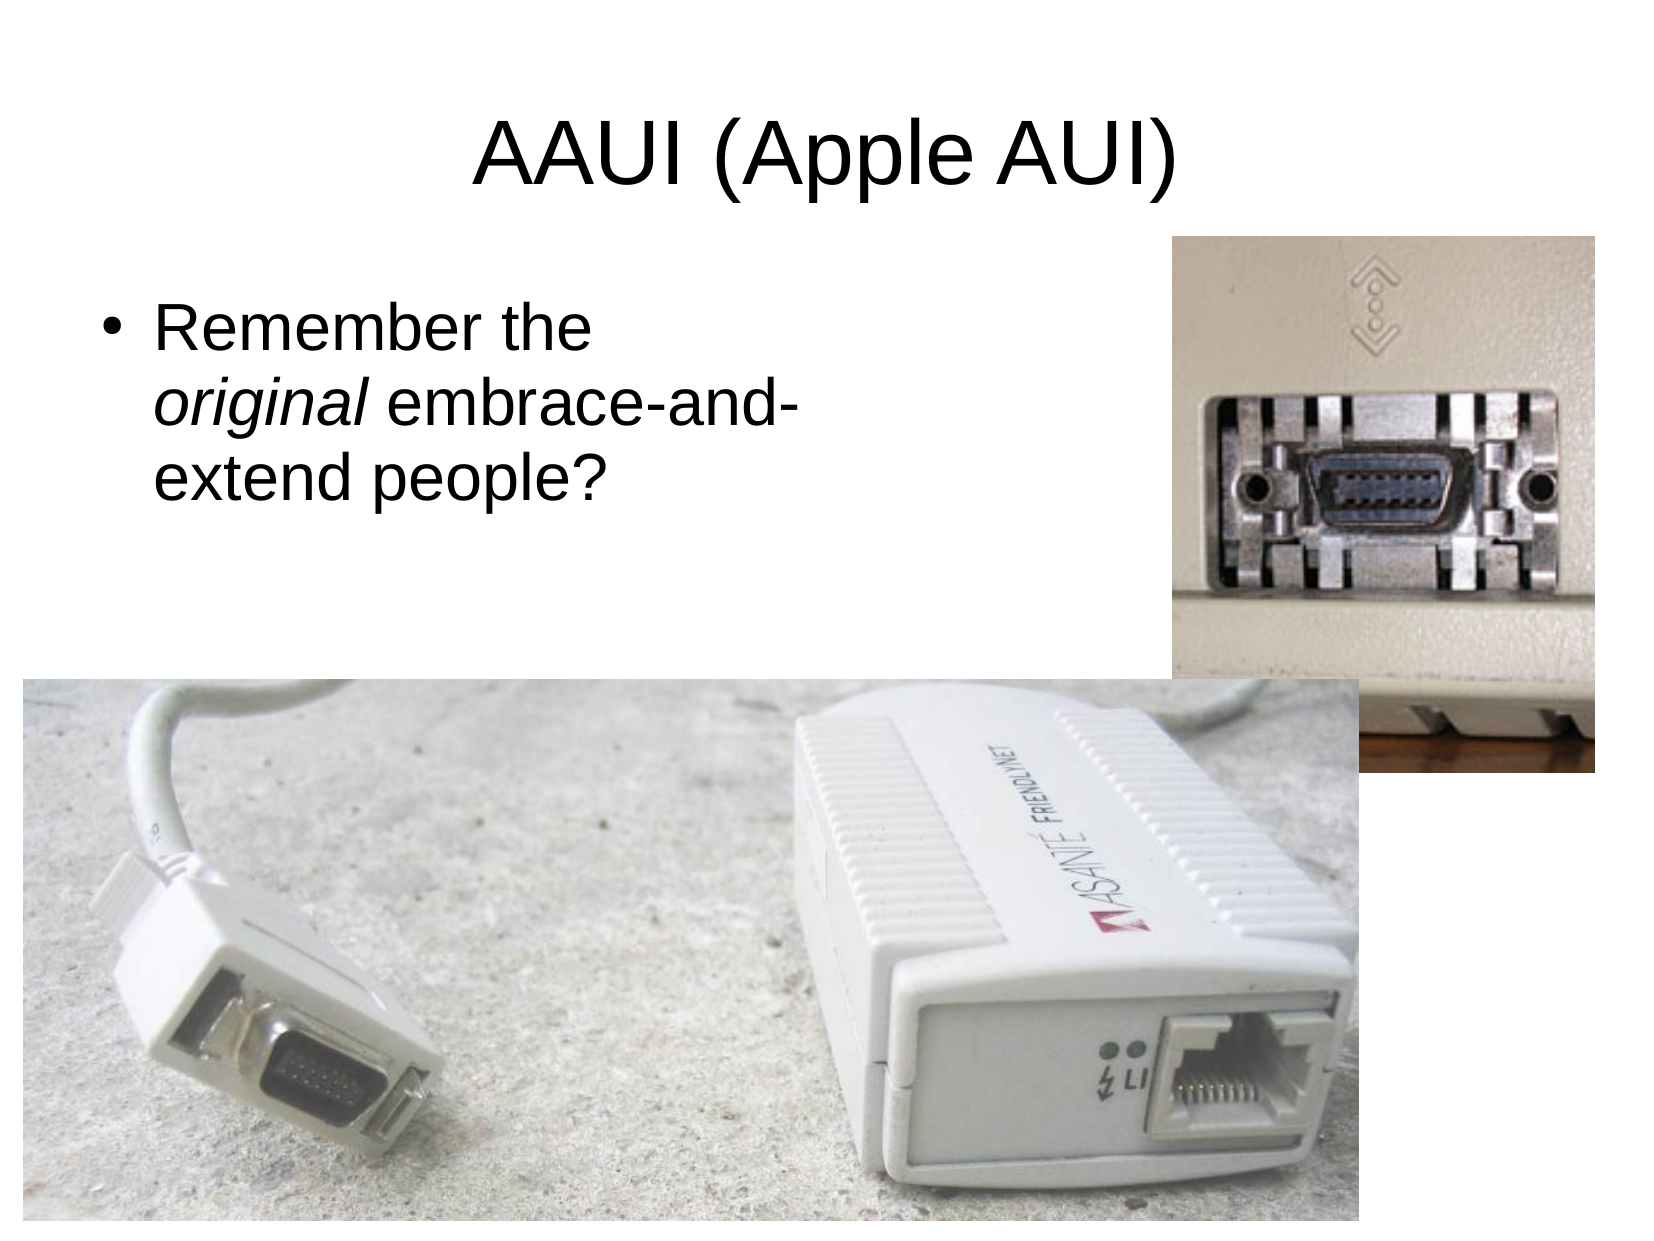

# AAUI (Apple AUI)
Remember the original embrace-and-extend people?